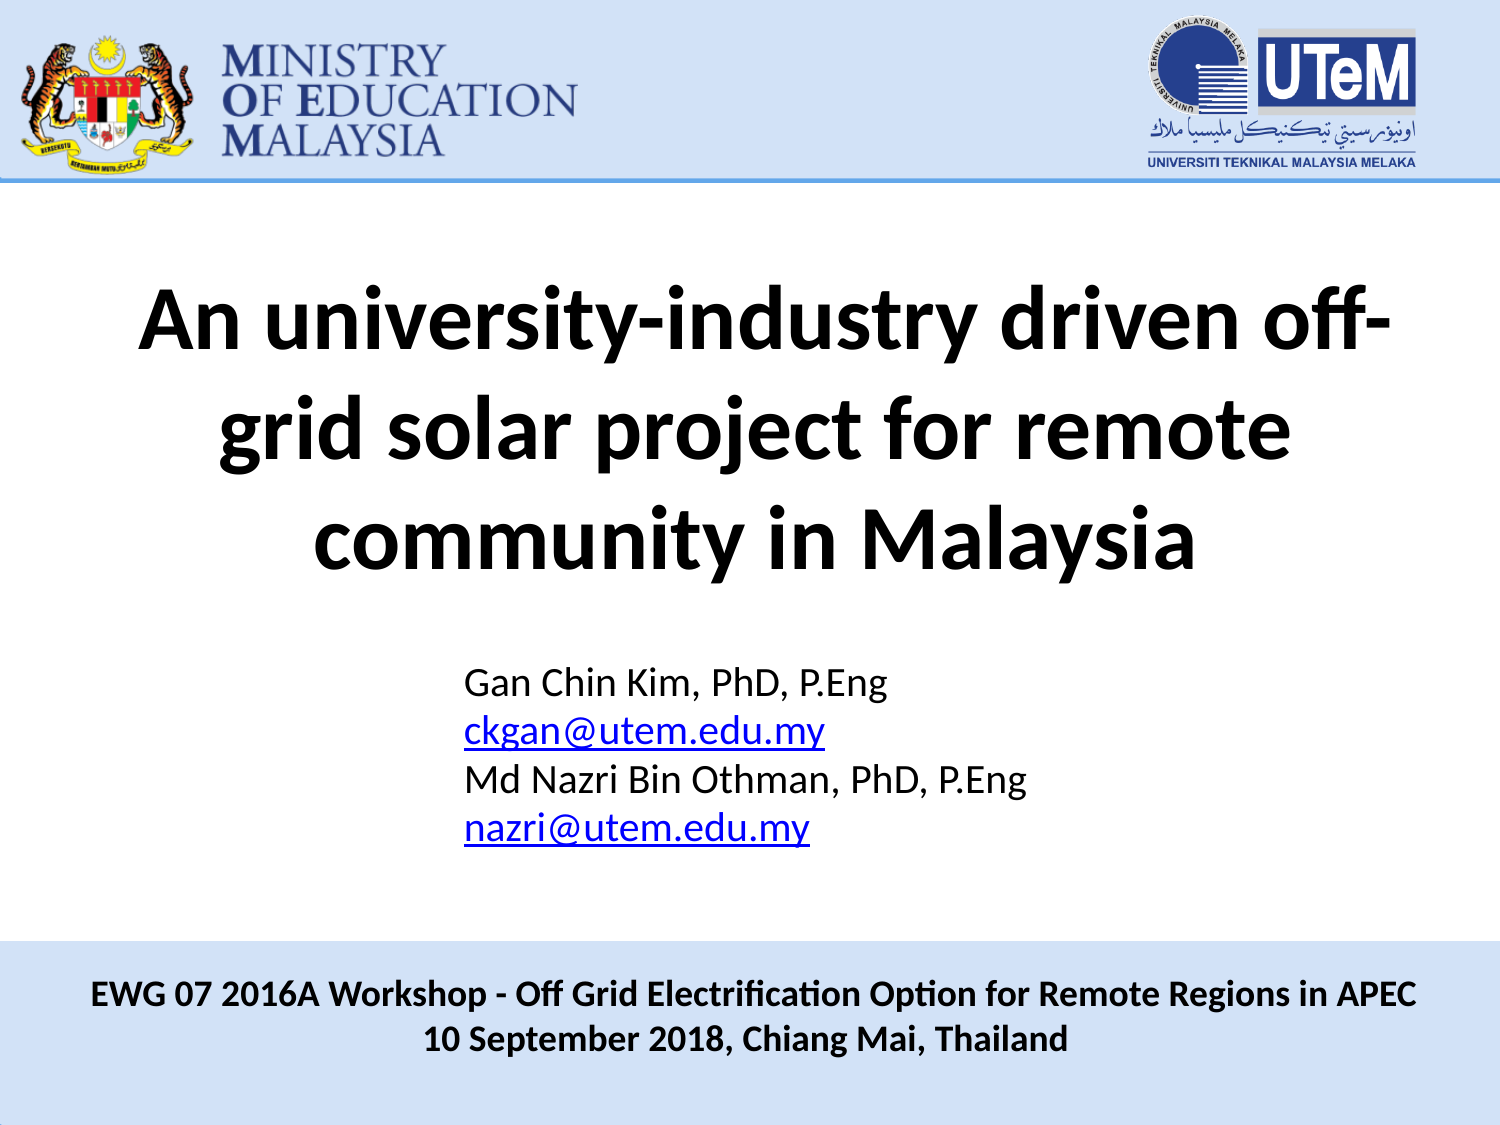

# An university-industry driven off-grid solar project for remote community in Malaysia
Gan Chin Kim, PhD, P.Eng
ckgan@utem.edu.my
Md Nazri Bin Othman, PhD, P.Eng
nazri@utem.edu.my
 EWG 07 2016A Workshop - Off Grid Electrification Option for Remote Regions in APEC
10 September 2018, Chiang Mai, Thailand